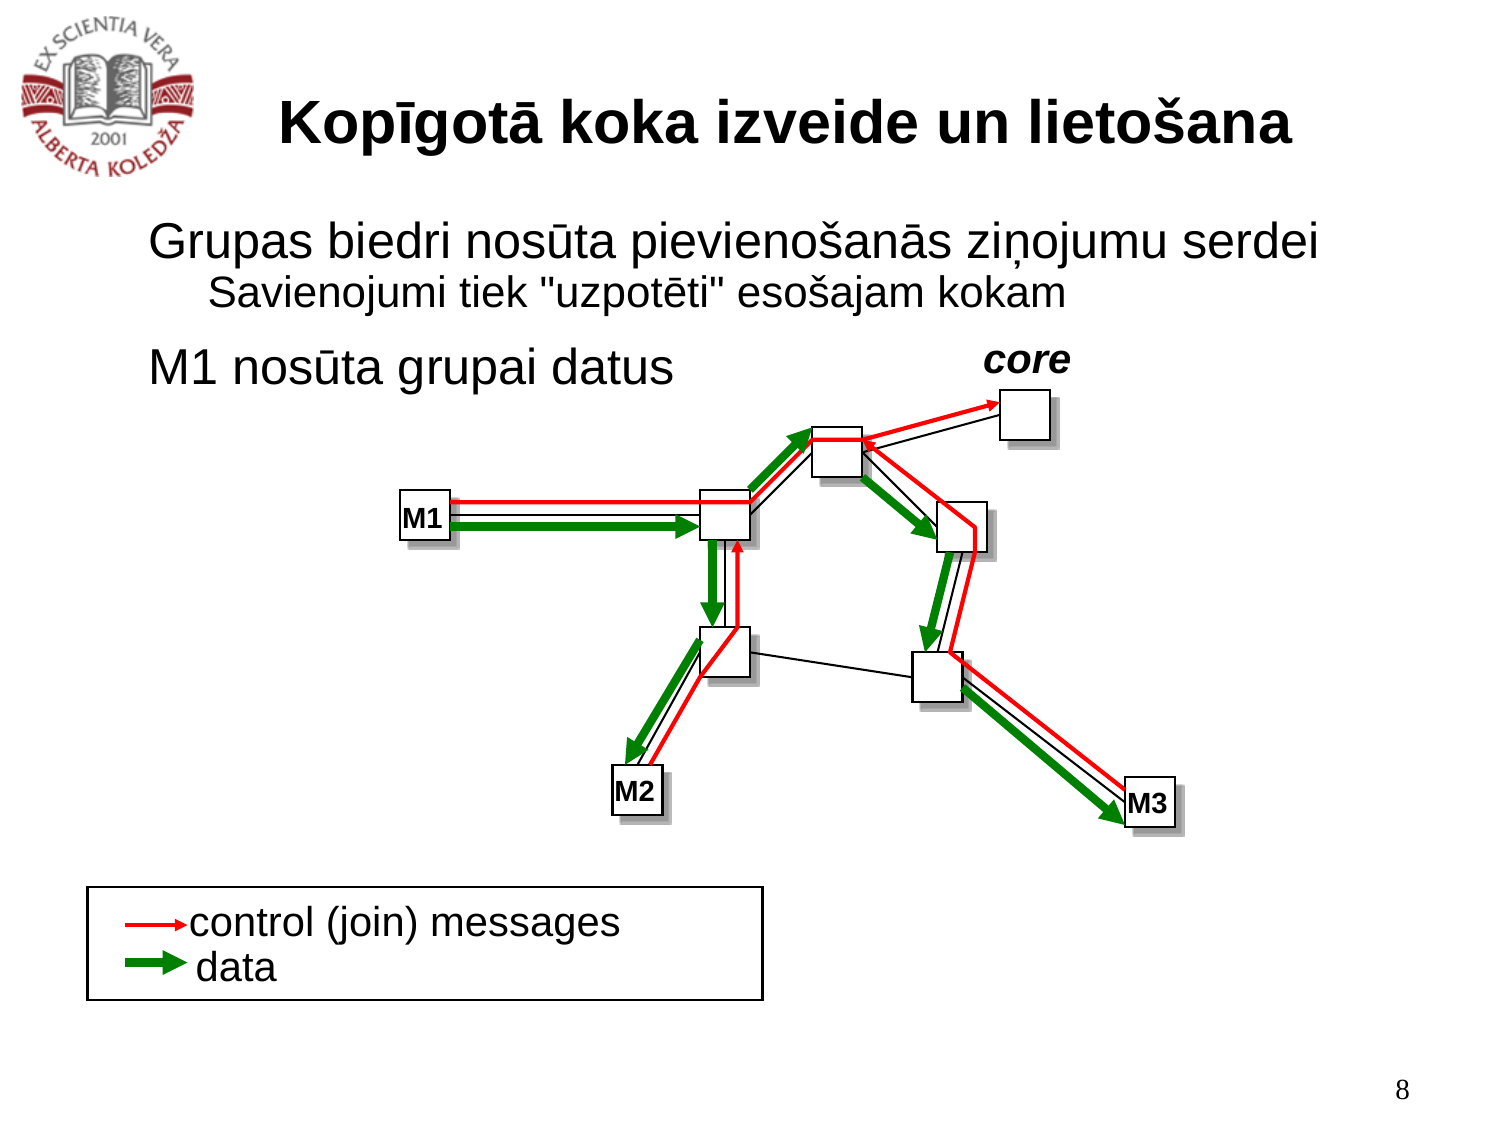

# Kopīgotā koka izveide un lietošana
Grupas biedri nosūta pievienošanās ziņojumu serdei
Savienojumi tiek "uzpotēti" esošajam kokam
M1 nosūta grupai datus
core
M1
M2
M3
control (join) messages
data
7